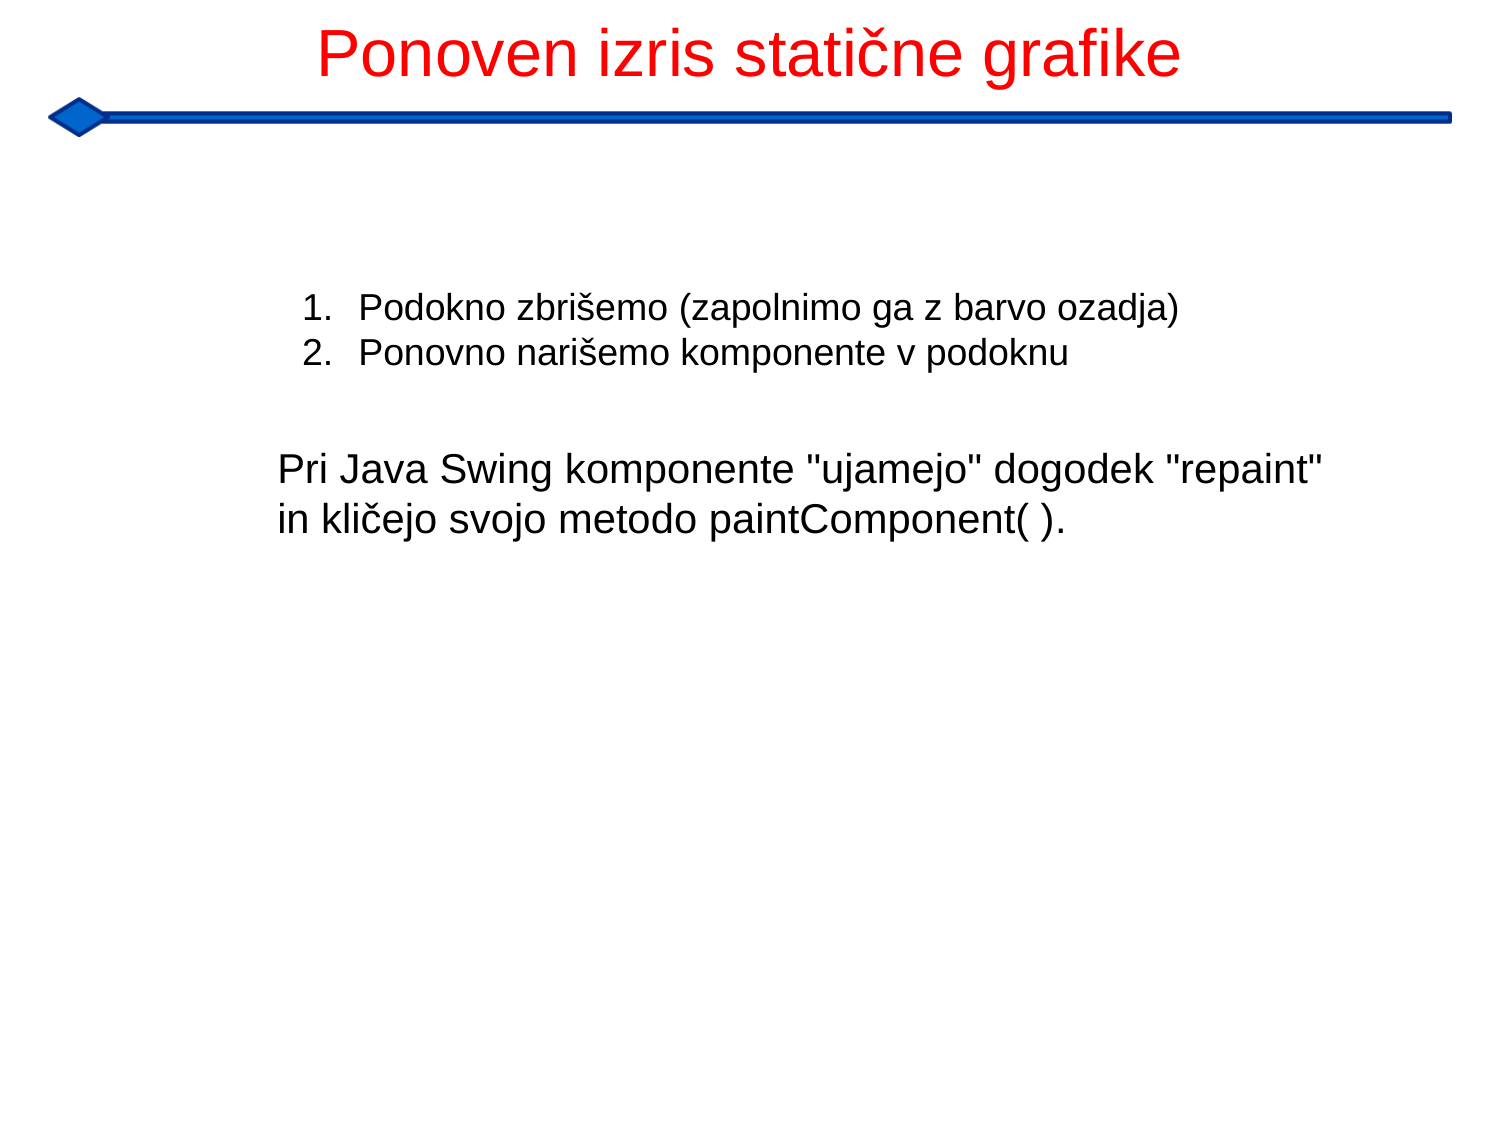

# Ponoven izris statične grafike
Podokno zbrišemo (zapolnimo ga z barvo ozadja)
Ponovno narišemo komponente v podoknu
Pri Java Swing komponente "ujamejo" dogodek "repaint" in kličejo svojo metodo paintComponent( ).